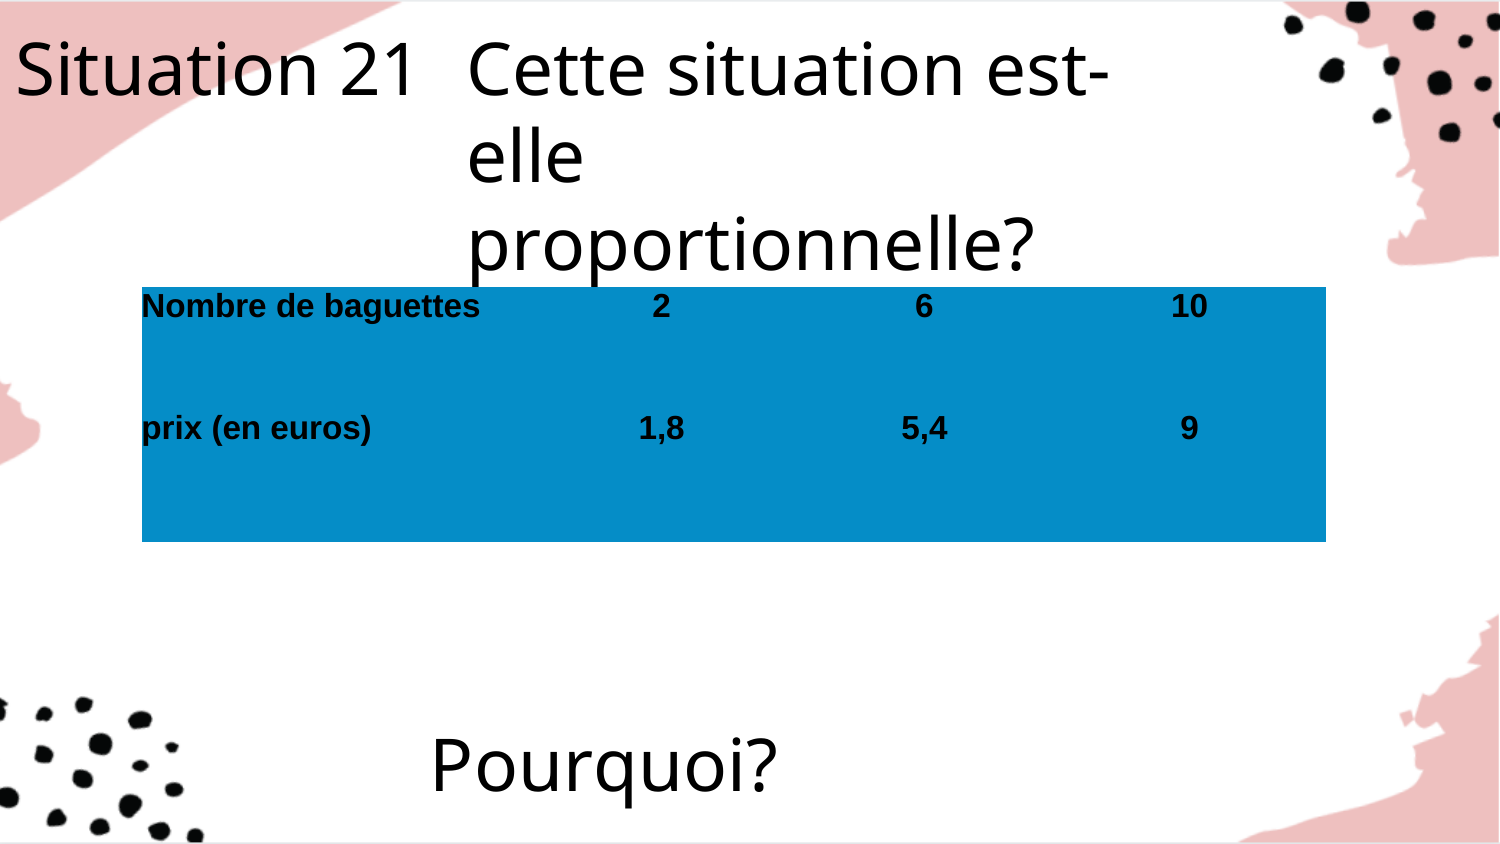

Situation 21
Cette situation est-elle proportionnelle?
| Nombre de baguettes | 2 | 6 | 10 |
| --- | --- | --- | --- |
| prix (en euros) | 1,8 | 5,4 | 9 |
Pourquoi?